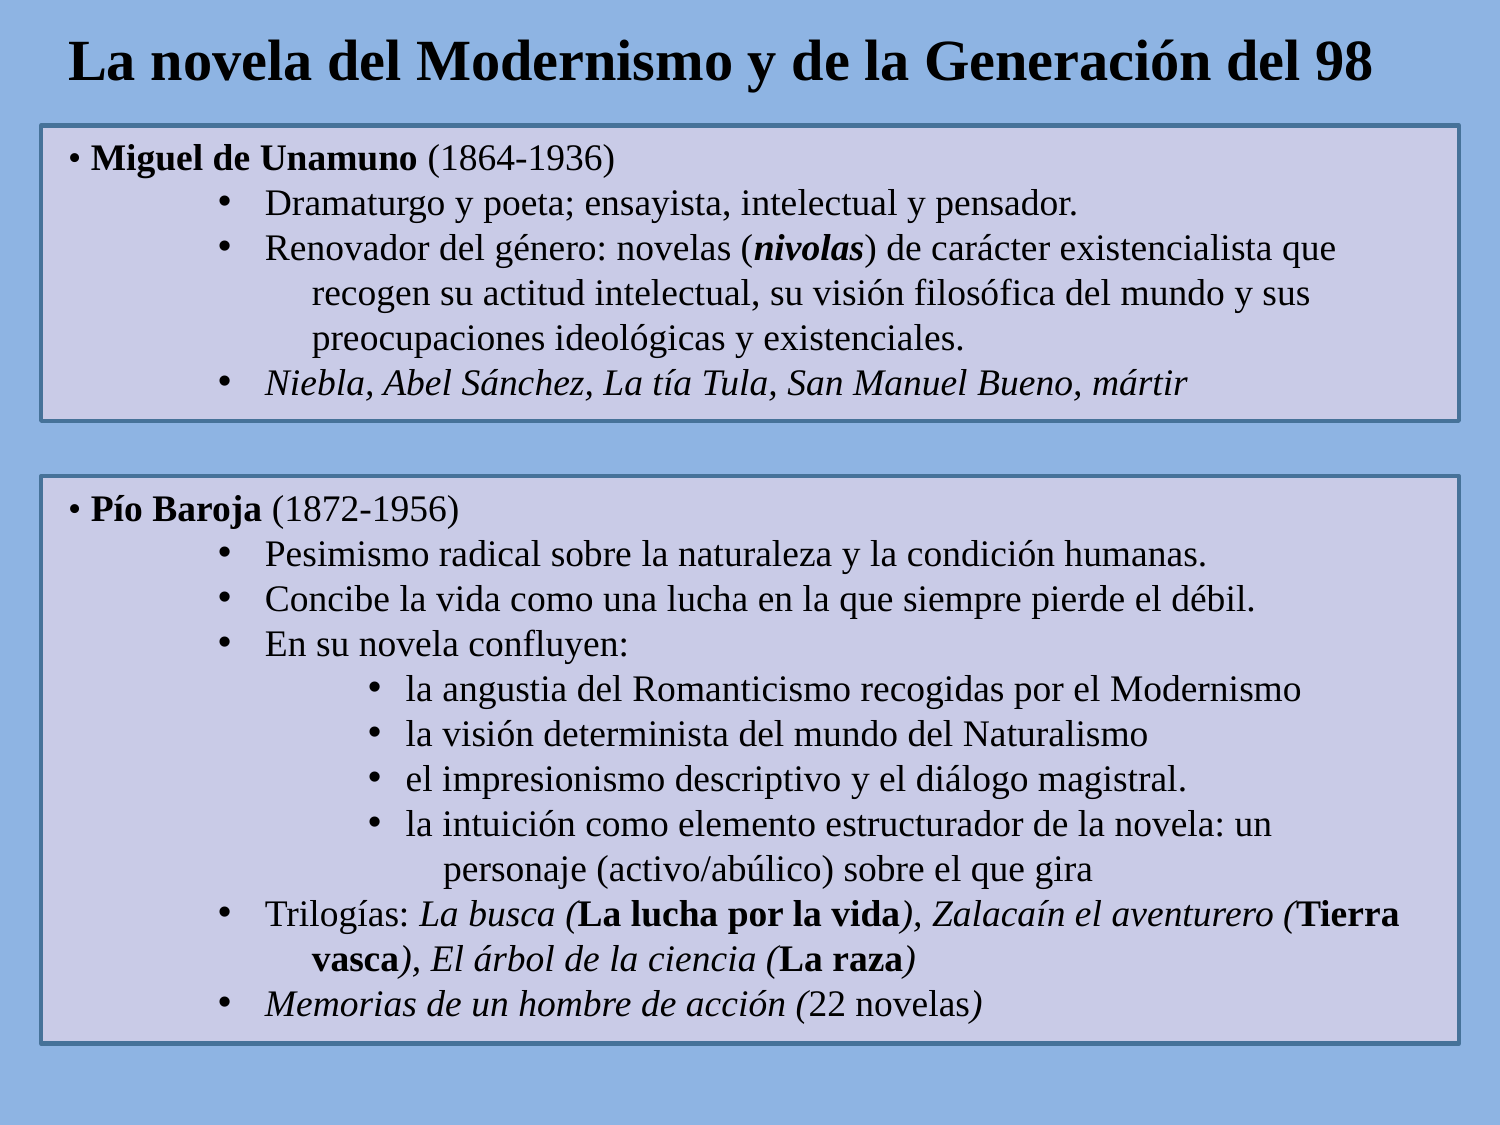

La novela del Modernismo y de la Generación del 98
• Miguel de Unamuno (1864-1936)
Dramaturgo y poeta; ensayista, intelectual y pensador.
Renovador del género: novelas (nivolas) de carácter existencialista que recogen su actitud intelectual, su visión filosófica del mundo y sus preocupaciones ideológicas y existenciales.
Niebla, Abel Sánchez, La tía Tula, San Manuel Bueno, mártir
• Pío Baroja (1872-1956)
Pesimismo radical sobre la naturaleza y la condición humanas.
Concibe la vida como una lucha en la que siempre pierde el débil.
En su novela confluyen:
la angustia del Romanticismo recogidas por el Modernismo
la visión determinista del mundo del Naturalismo
el impresionismo descriptivo y el diálogo magistral.
la intuición como elemento estructurador de la novela: un personaje (activo/abúlico) sobre el que gira
Trilogías: La busca (La lucha por la vida), Zalacaín el aventurero (Tierra vasca), El árbol de la ciencia (La raza)
Memorias de un hombre de acción (22 novelas)